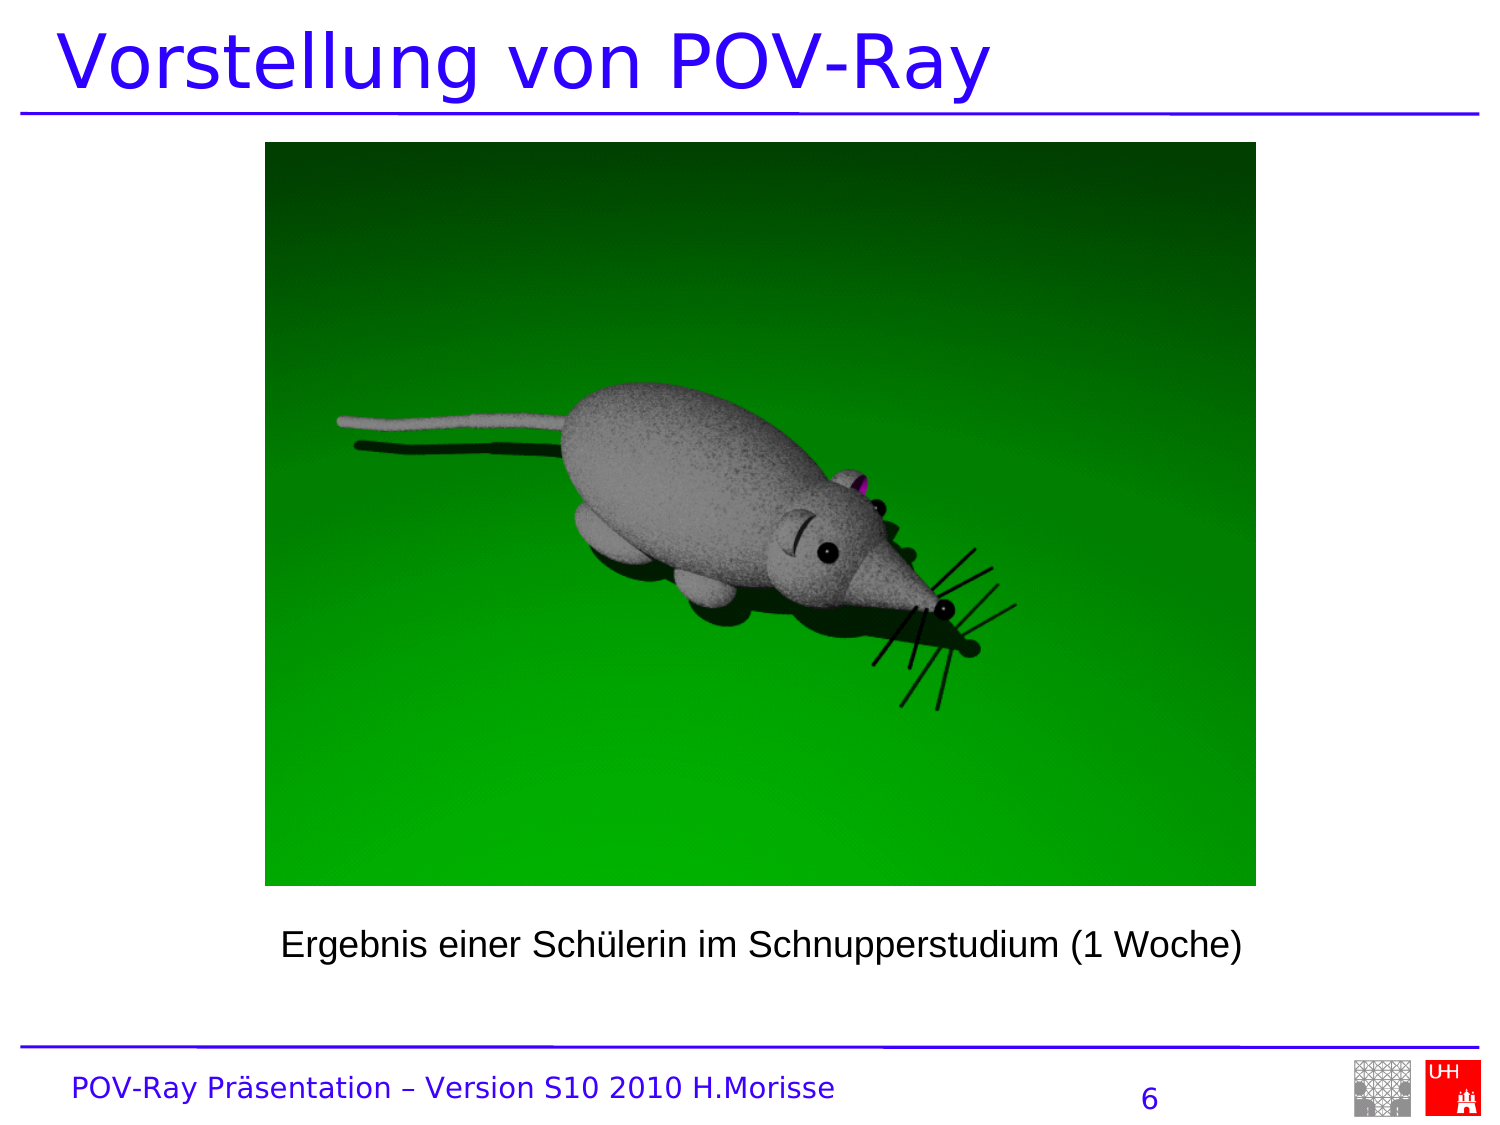

# Vorstellung von POV-Ray
Ergebnis einer Schülerin im Schnupperstudium (1 Woche)